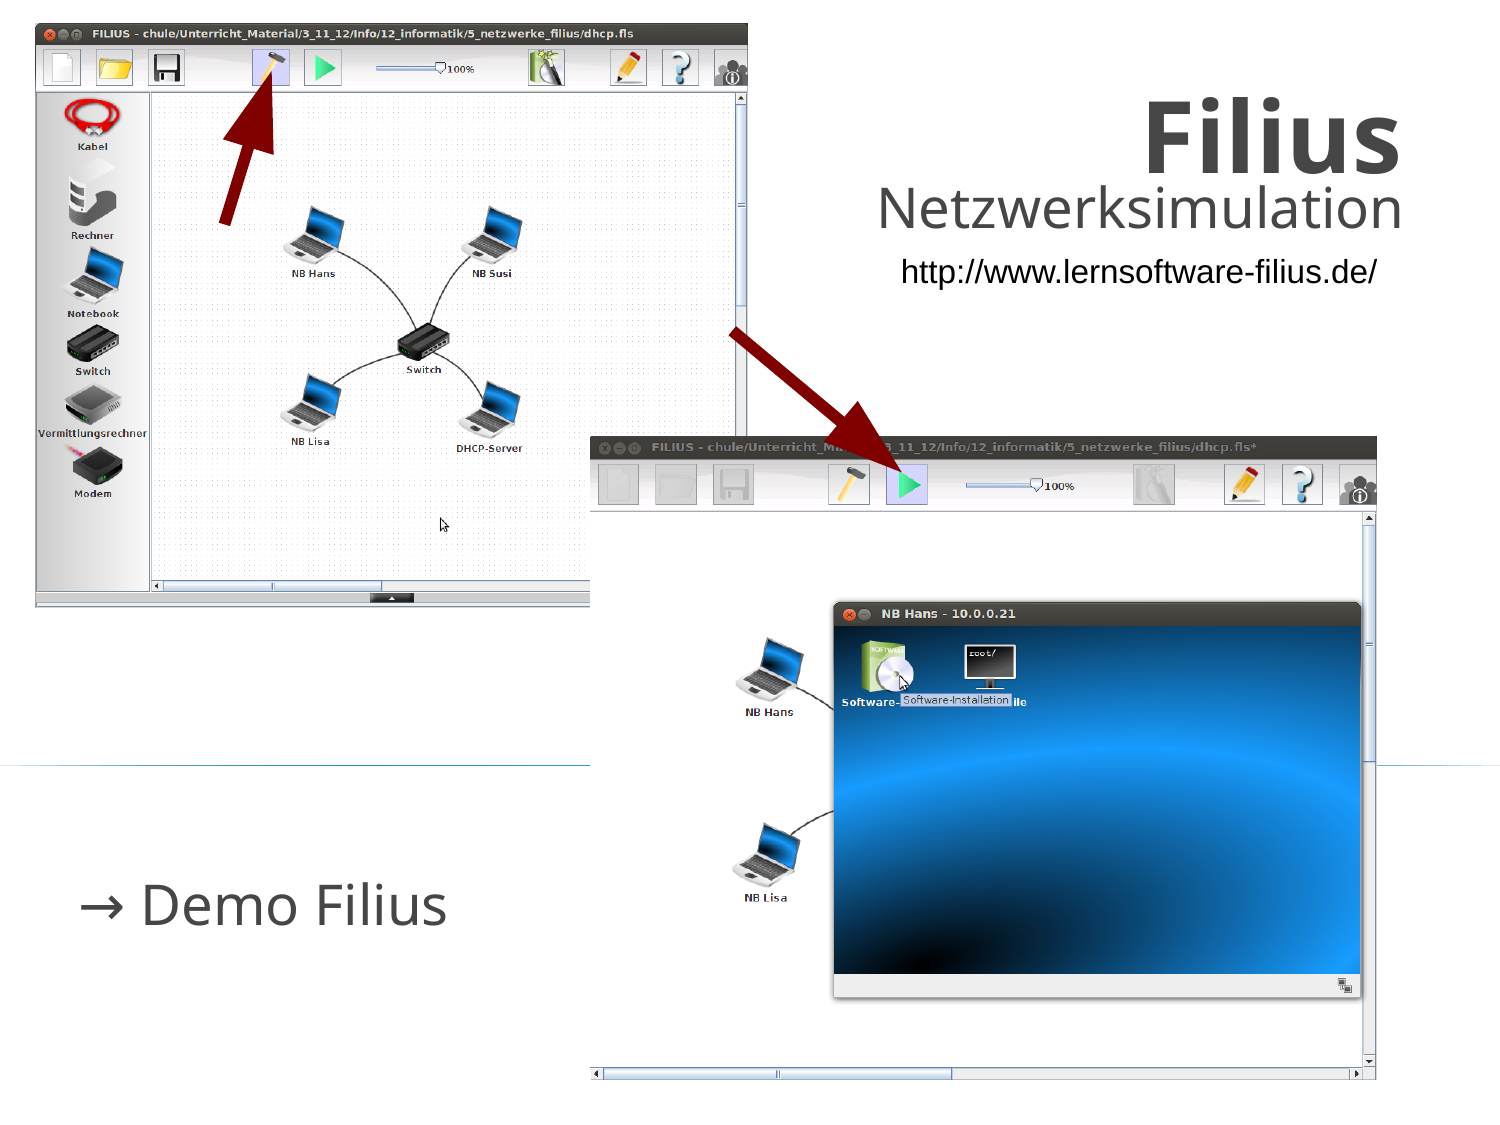

# Filius
Netzwerksimulation
http://www.lernsoftware-filius.de/
→ Demo Filius